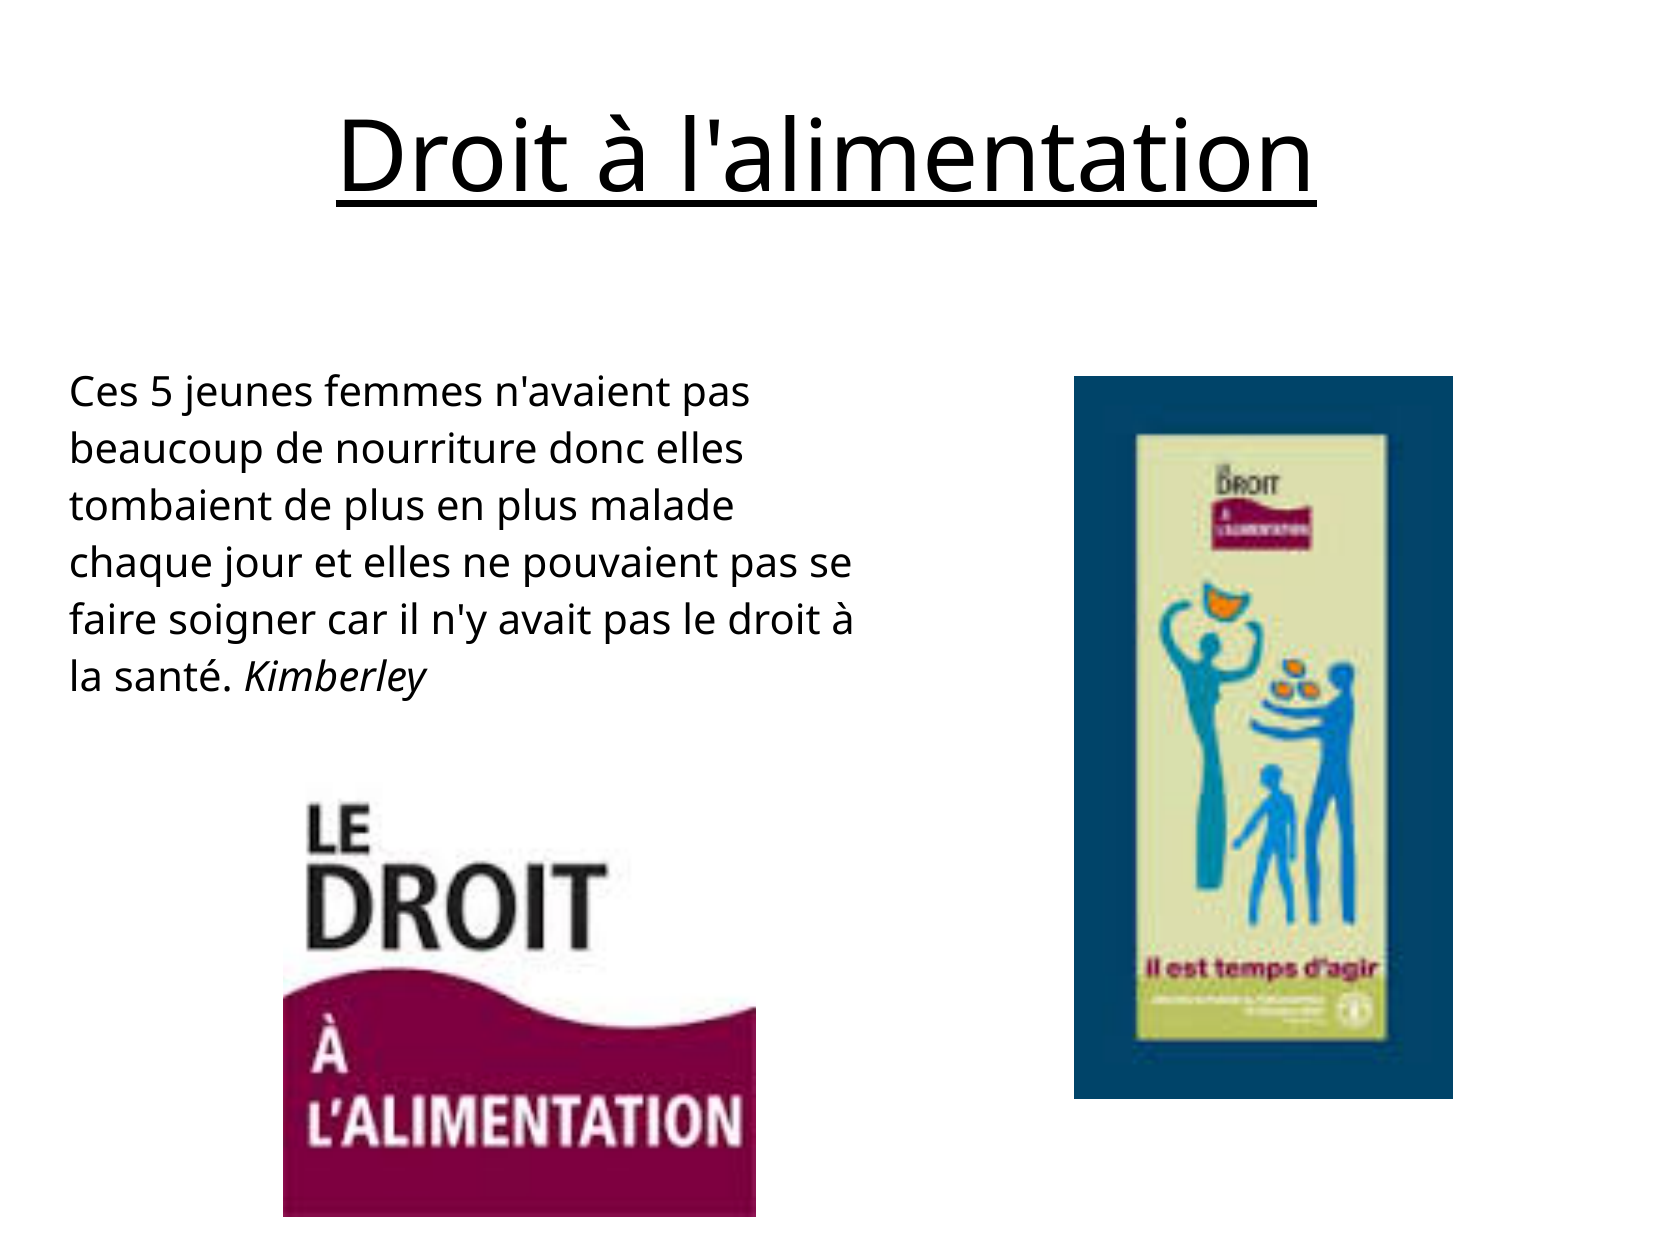

# Droit à l'alimentation
Ces 5 jeunes femmes n'avaient pas beaucoup de nourriture donc elles tombaient de plus en plus malade chaque jour et elles ne pouvaient pas se faire soigner car il n'y avait pas le droit à la santé. Kimberley